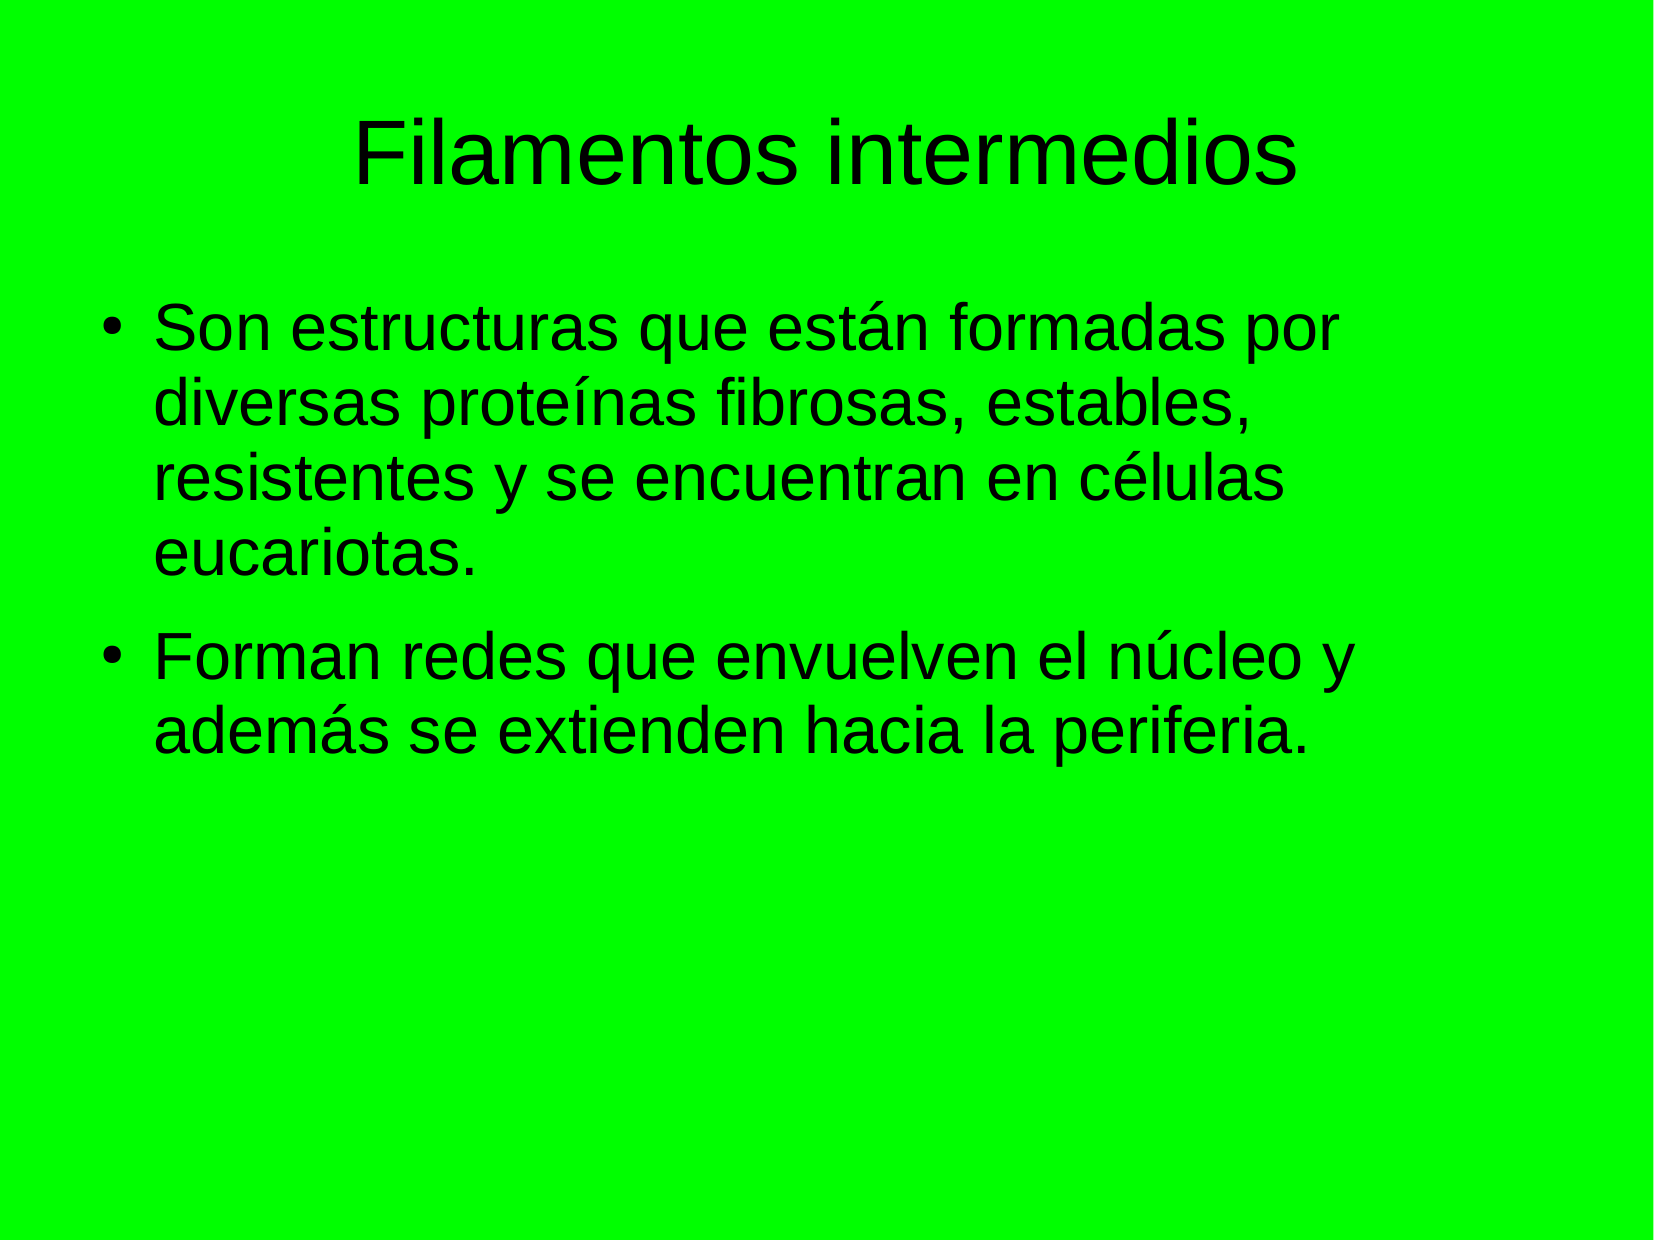

# Filamentos intermedios
Son estructuras que están formadas por diversas proteínas fibrosas, estables, resistentes y se encuentran en células eucariotas.
Forman redes que envuelven el núcleo y además se extienden hacia la periferia.